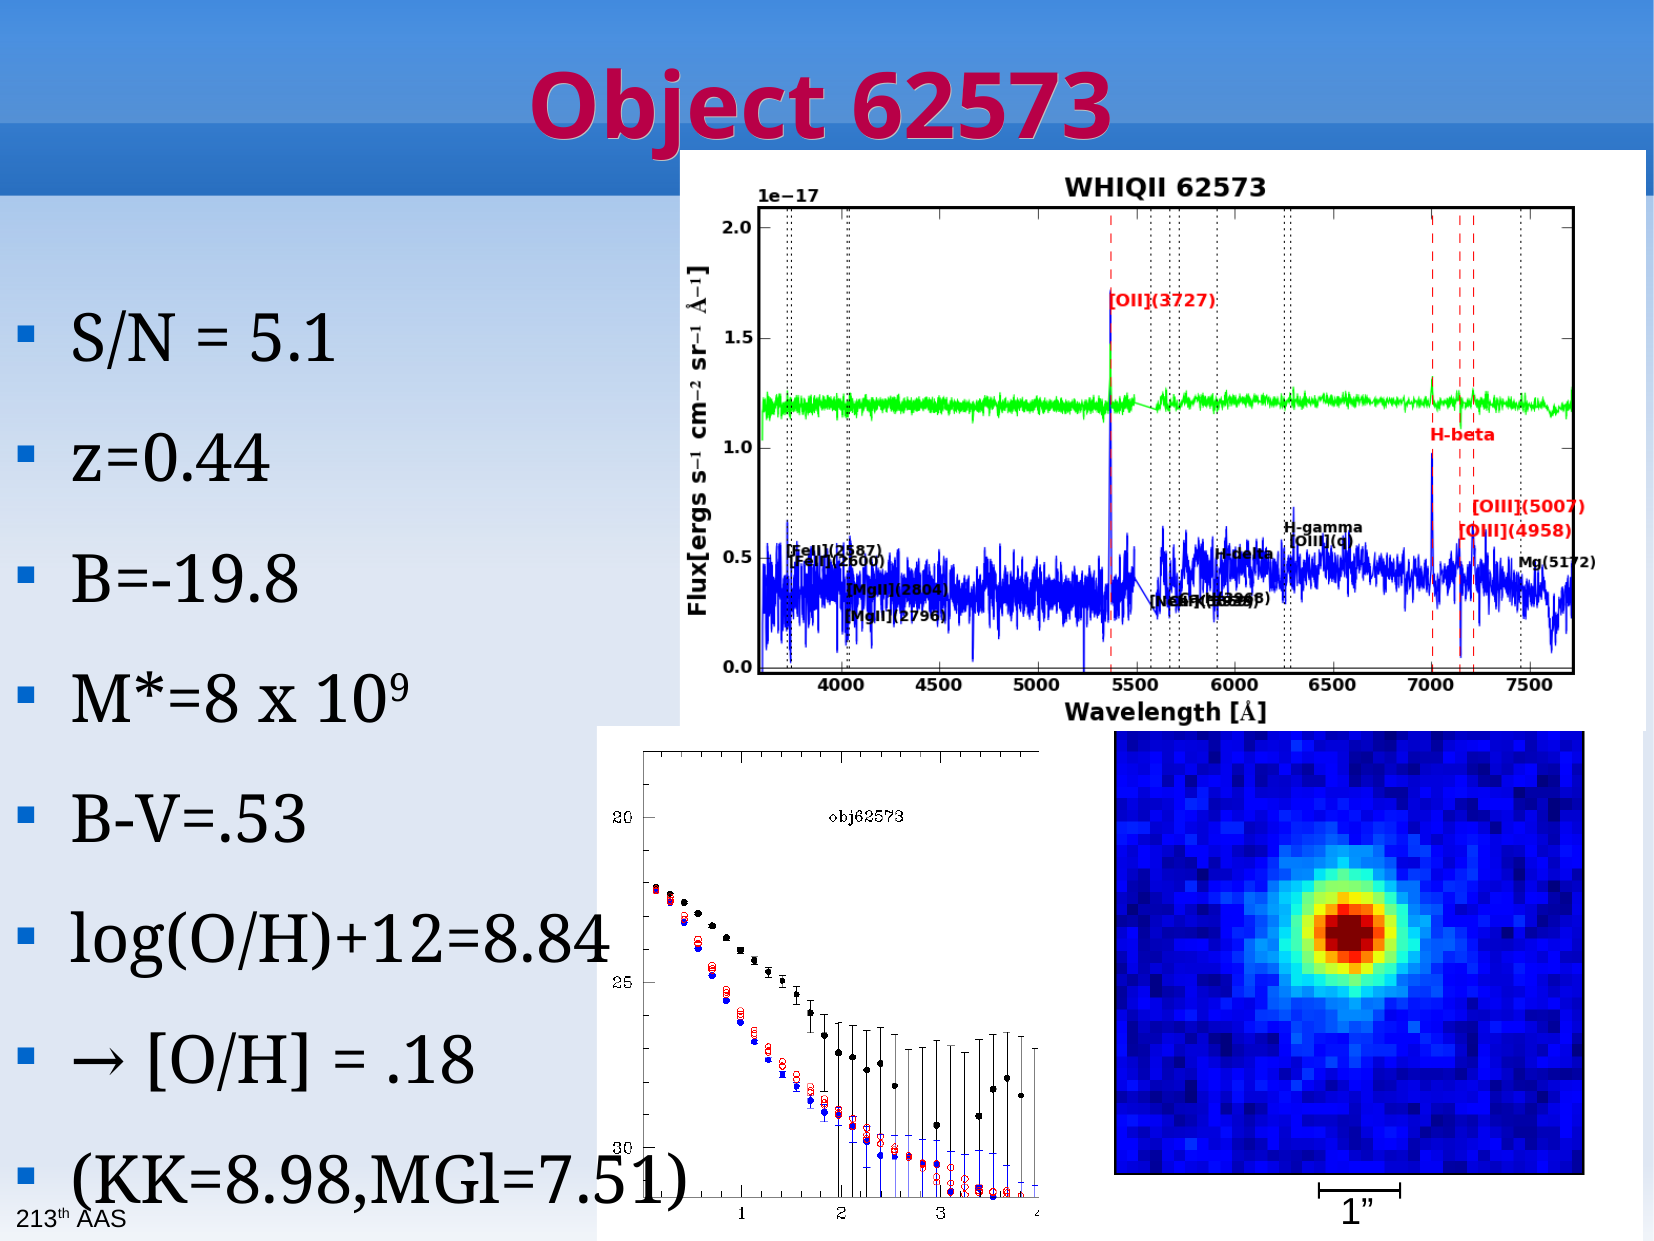

# Object 62573
S/N = 5.1
z=0.44
B=-19.8
M*=8 x 109
B-V=.53
log(O/H)+12=8.84
→ [O/H] = .18
(KK=8.98,MGl=7.51)
1”